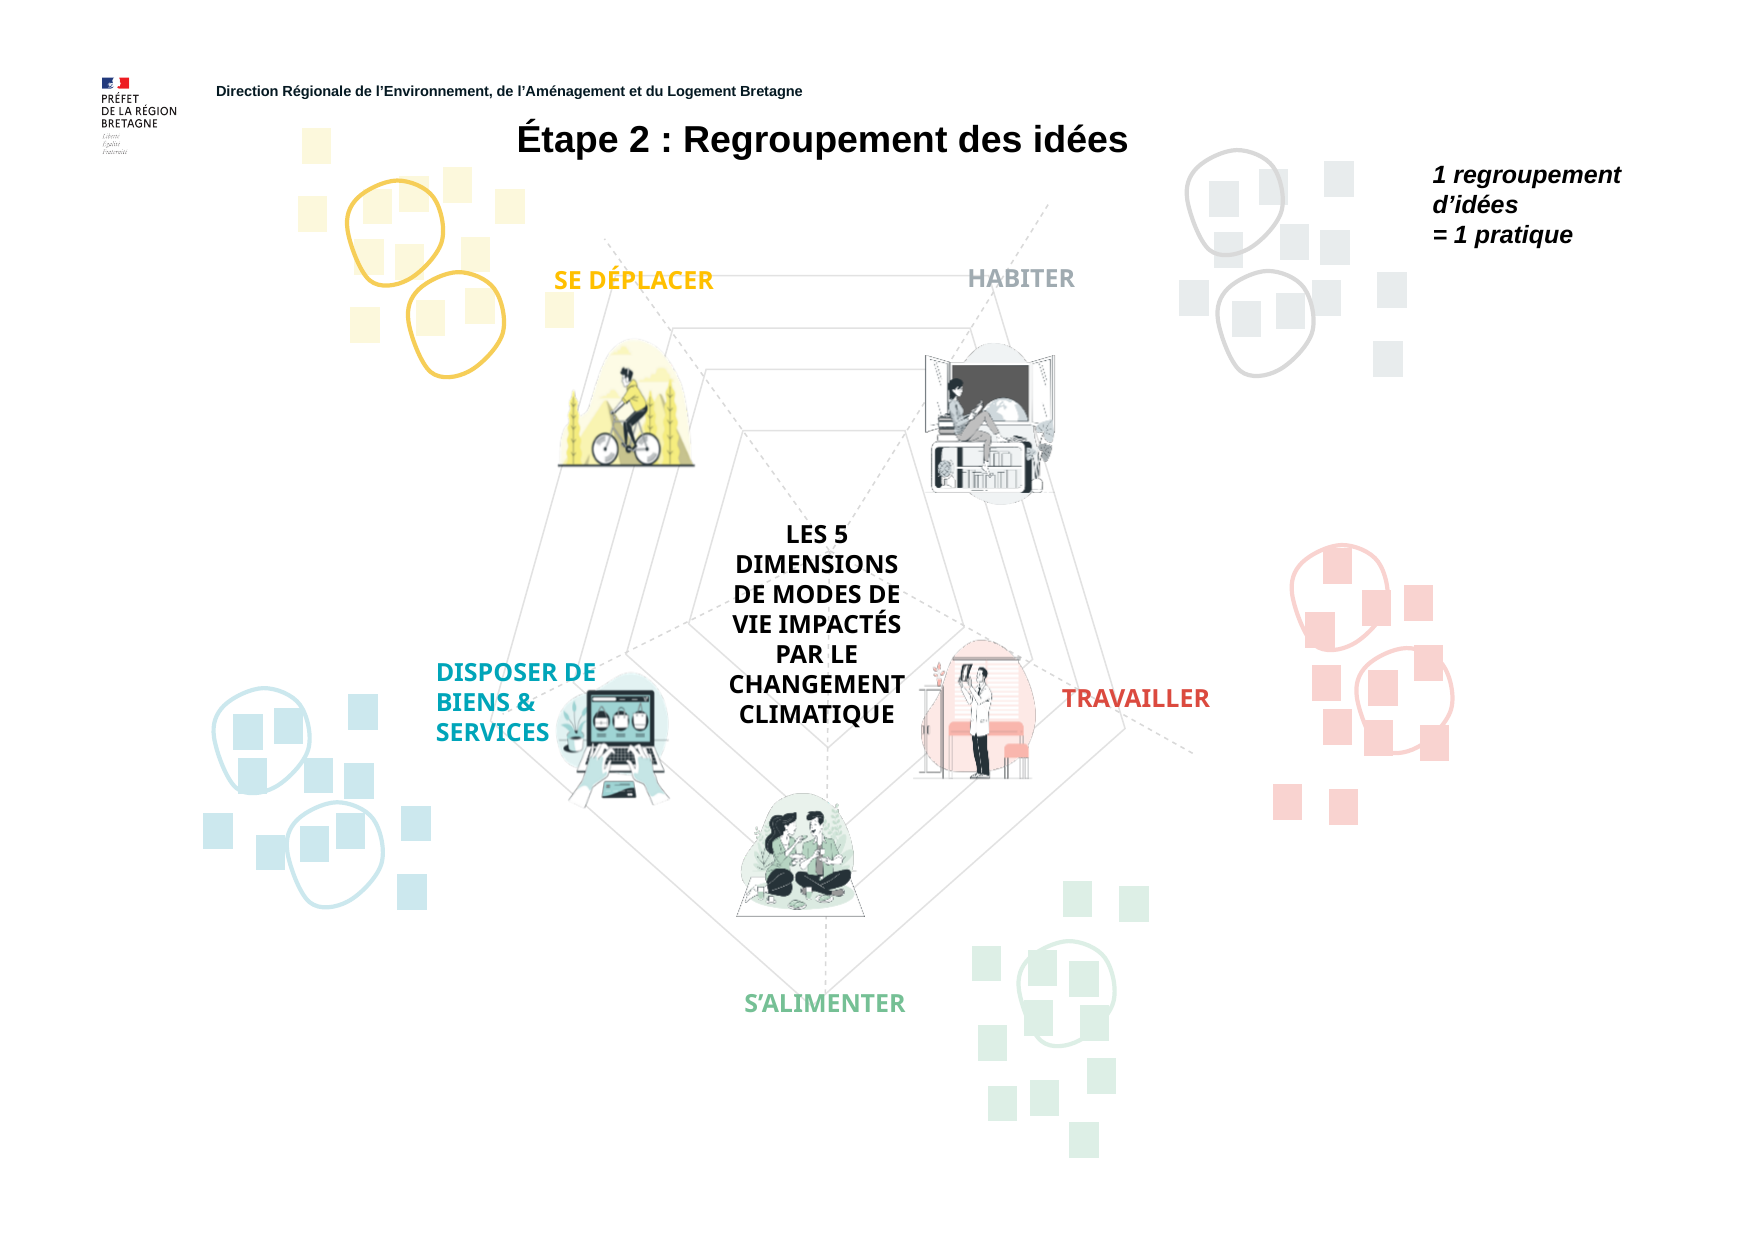

Direction Régionale de l’Environnement, de l’Aménagement et du Logement Bretagne
Étape 2 : Regroupement des idées
1 regroupement d’idées
= 1 pratique
HABITER
SE DÉPLACER
LES 5 DIMENSIONS DE MODES DE VIE IMPACTÉS PAR LE CHANGEMENT CLIMATIQUE
DISPOSER DE BIENS & SERVICES
TRAVAILLER
S’ALIMENTER